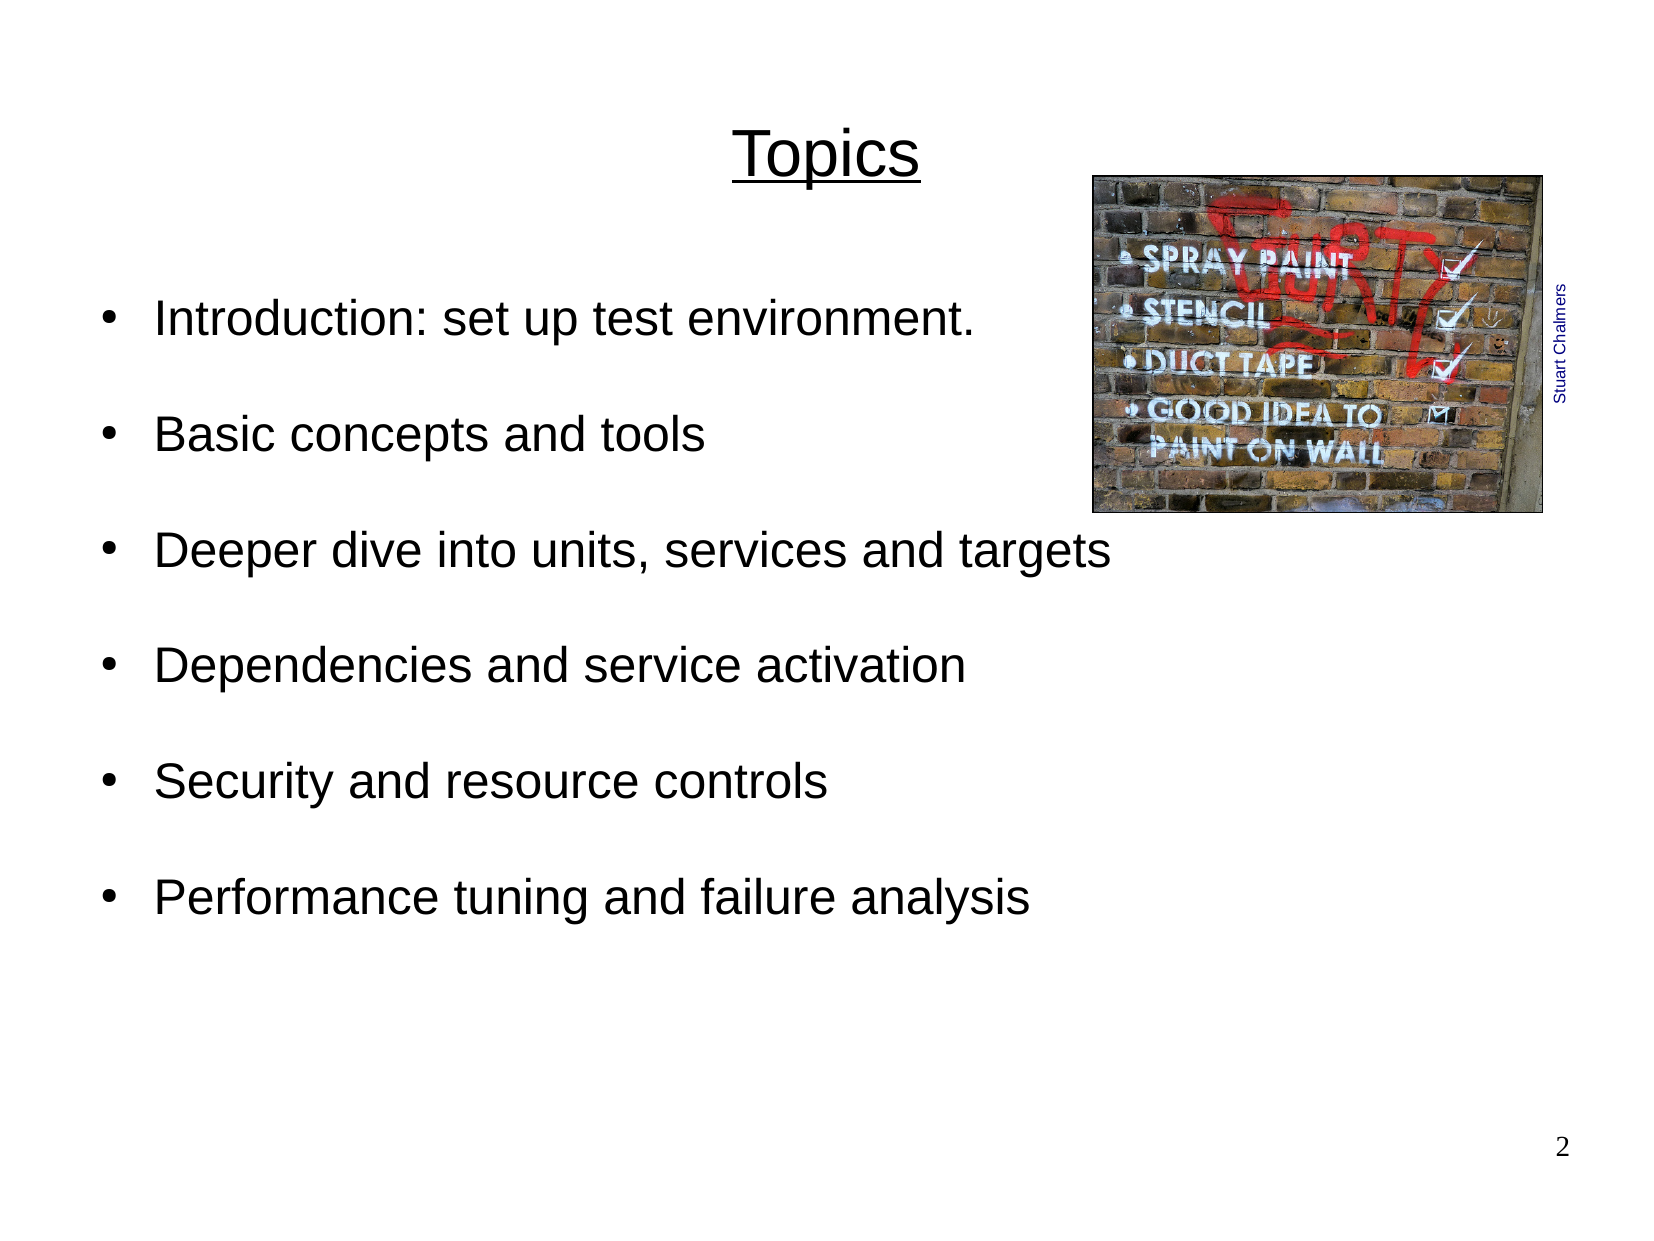

# Topics
Stuart Chalmers
Introduction: set up test environment.
Basic concepts and tools
Deeper dive into units, services and targets
Dependencies and service activation
Security and resource controls
Performance tuning and failure analysis
2